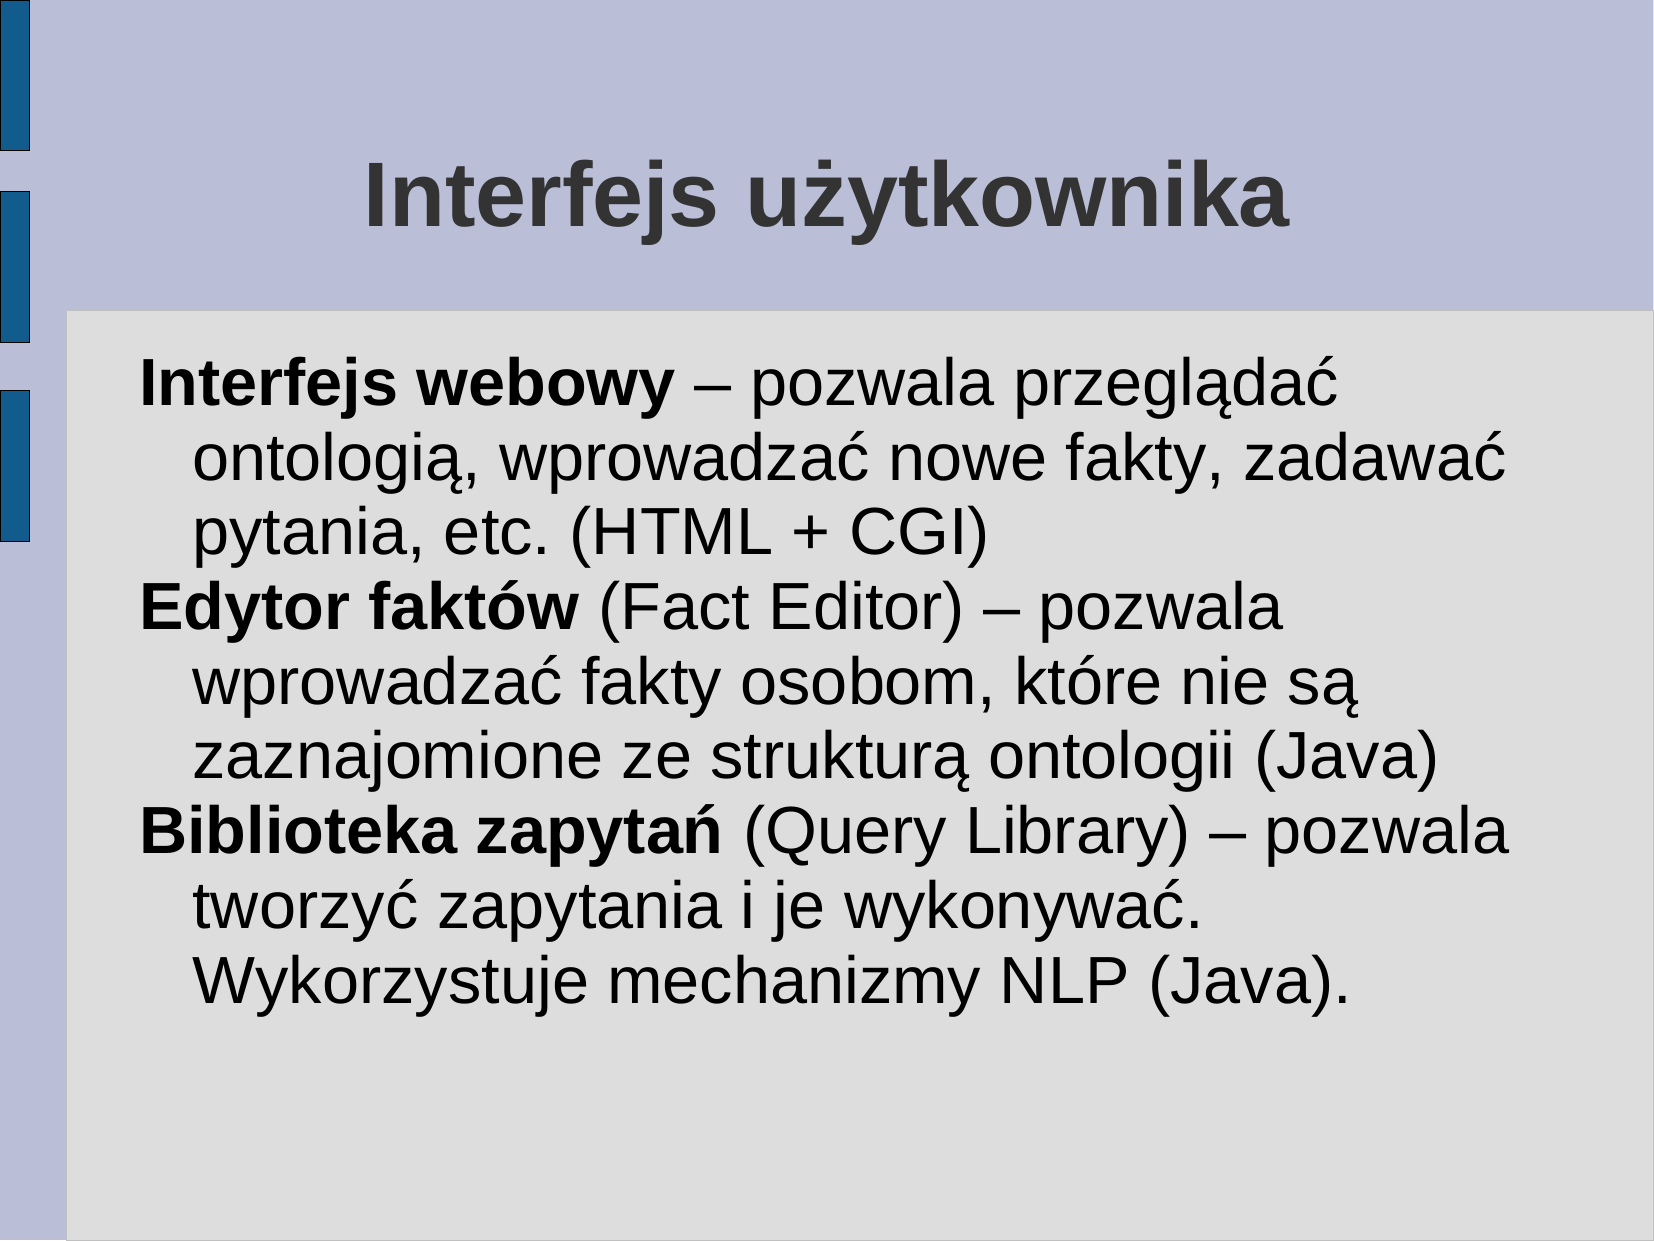

# Interfejs użytkownika
Interfejs webowy – pozwala przeglądać ontologią, wprowadzać nowe fakty, zadawać pytania, etc. (HTML + CGI)
Edytor faktów (Fact Editor) – pozwala wprowadzać fakty osobom, które nie są zaznajomione ze strukturą ontologii (Java)
Biblioteka zapytań (Query Library) – pozwala tworzyć zapytania i je wykonywać. Wykorzystuje mechanizmy NLP (Java).